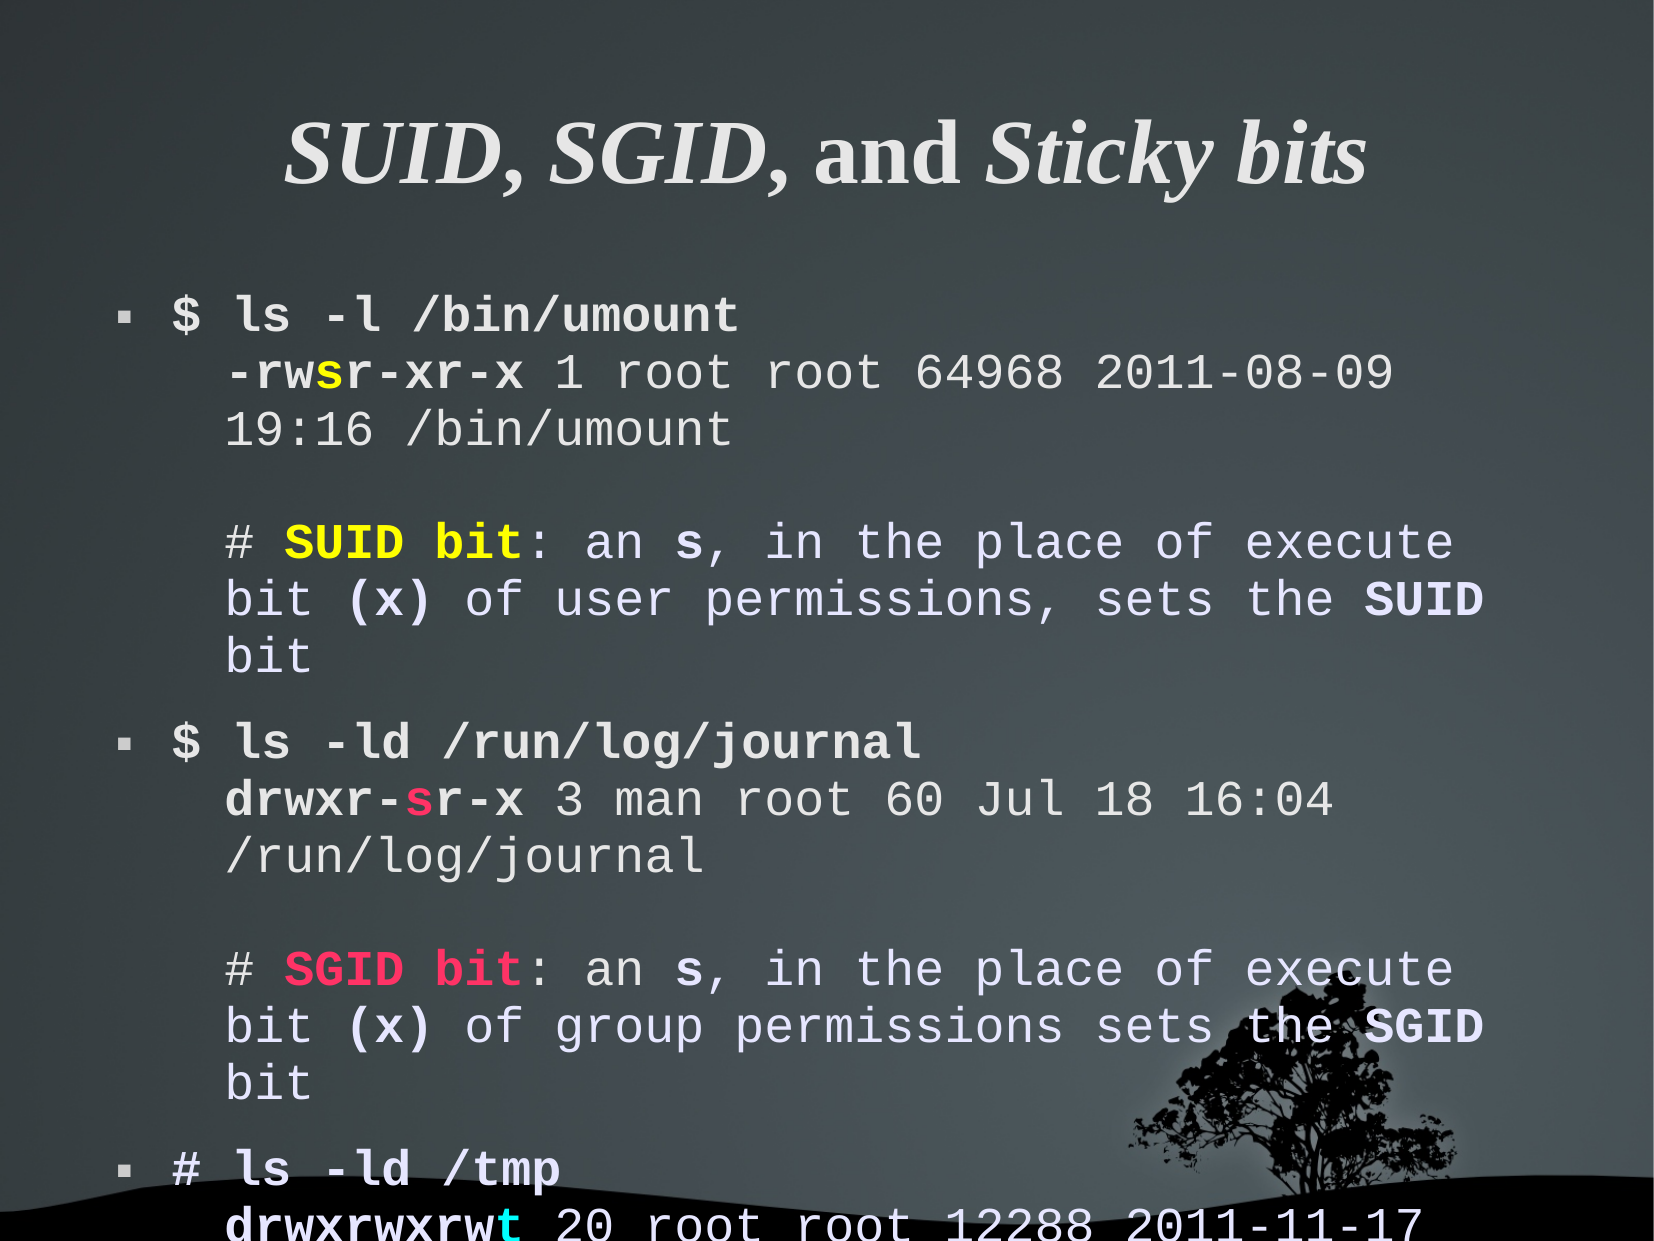

# SUID, SGID, and Sticky bits
$ ls -l /bin/umount
-rwsr-xr-x 1 root root 64968 2011-08-09 19:16 /bin/umount
# SUID bit: an s, in the place of execute bit (x) of user permissions, sets the SUID bit
$ ls -ld /run/log/journal
drwxr-sr-x 3 man root 60 Jul 18 16:04 /run/log/journal
# SGID bit: an s, in the place of execute bit (x) of group permissions sets the SGID bit
# ls -ld /tmp drwxrwxrwt 20 root root 12288 2011-11-17 05:17 /tmp # Sticky bit: a t, in the execute bit (x) of others permissions, sets the Sticky bit